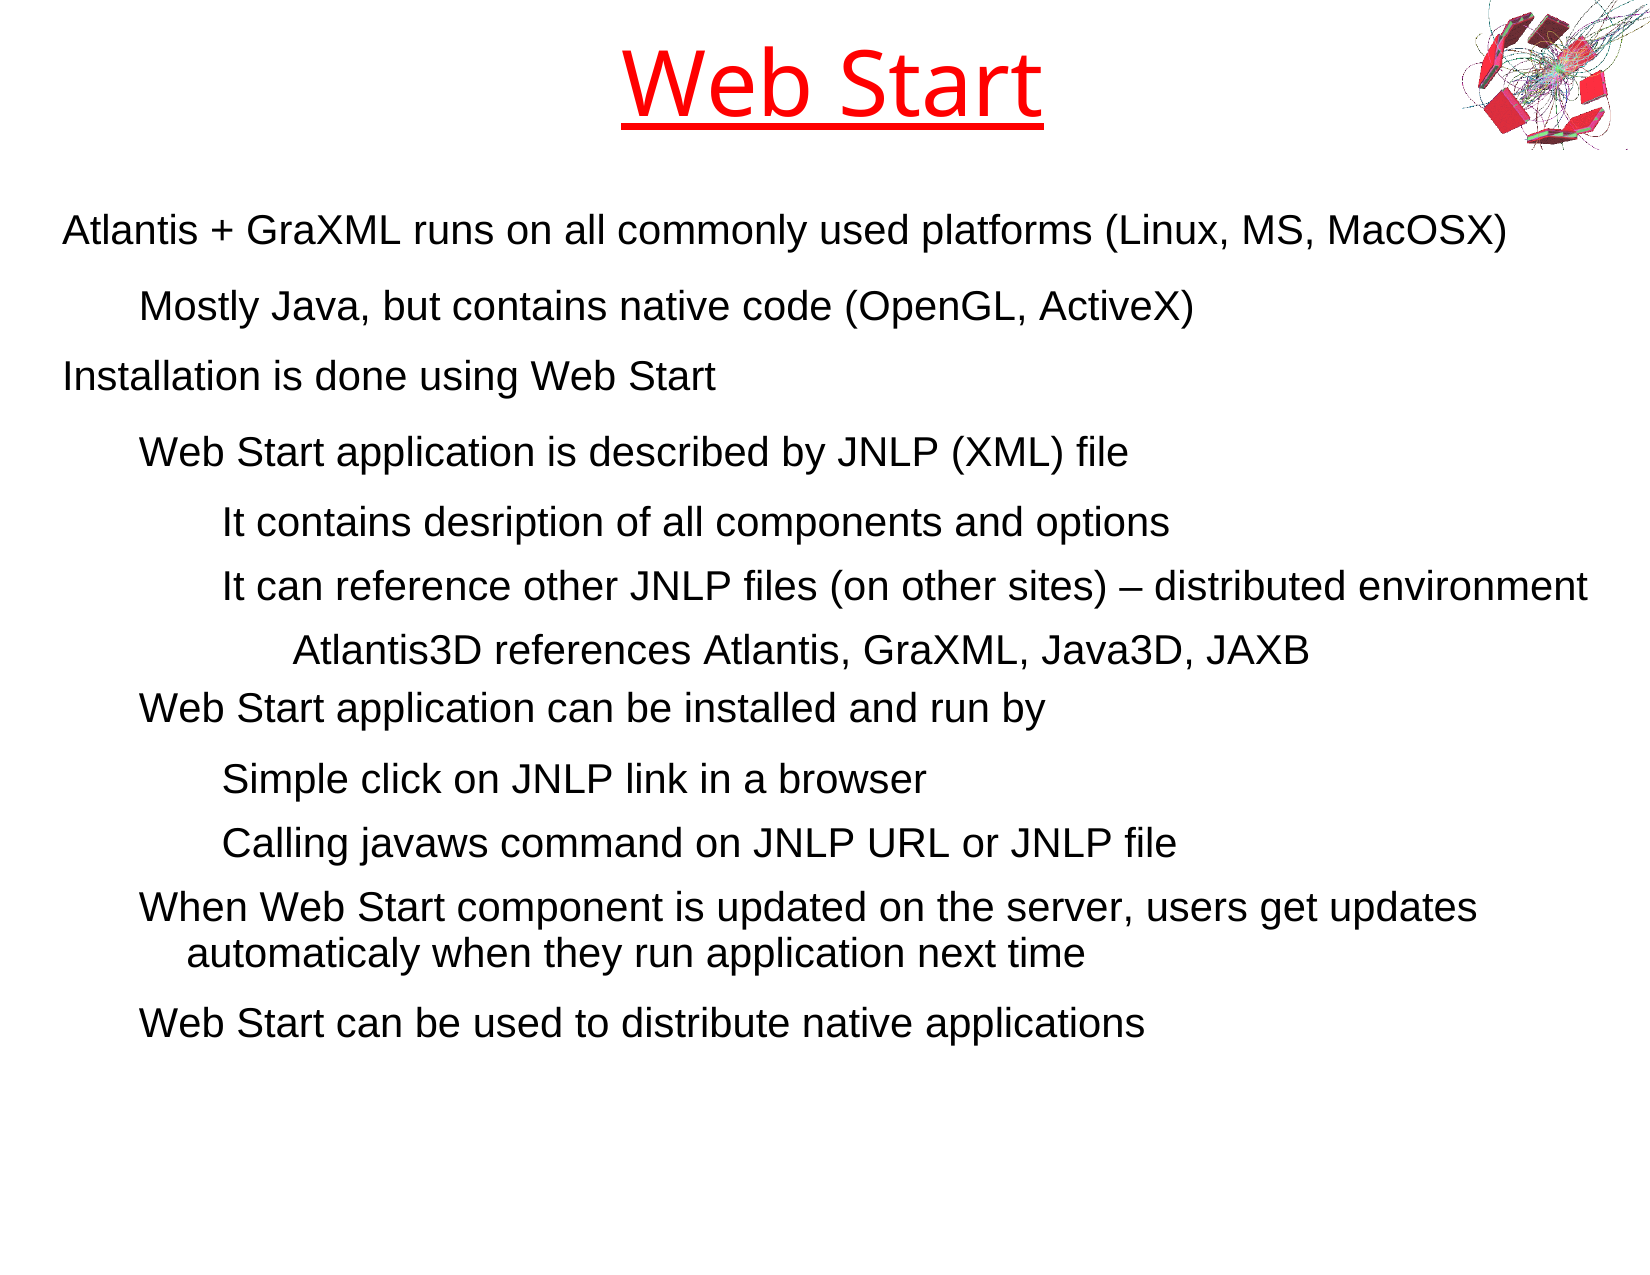

# Web Start
Atlantis + GraXML runs on all commonly used platforms (Linux, MS, MacOSX)
Mostly Java, but contains native code (OpenGL, ActiveX)
Installation is done using Web Start
Web Start application is described by JNLP (XML) file
It contains desription of all components and options
It can reference other JNLP files (on other sites) – distributed environment
Atlantis3D references Atlantis, GraXML, Java3D, JAXB
Web Start application can be installed and run by
Simple click on JNLP link in a browser
Calling javaws command on JNLP URL or JNLP file
When Web Start component is updated on the server, users get updates automaticaly when they run application next time
Web Start can be used to distribute native applications